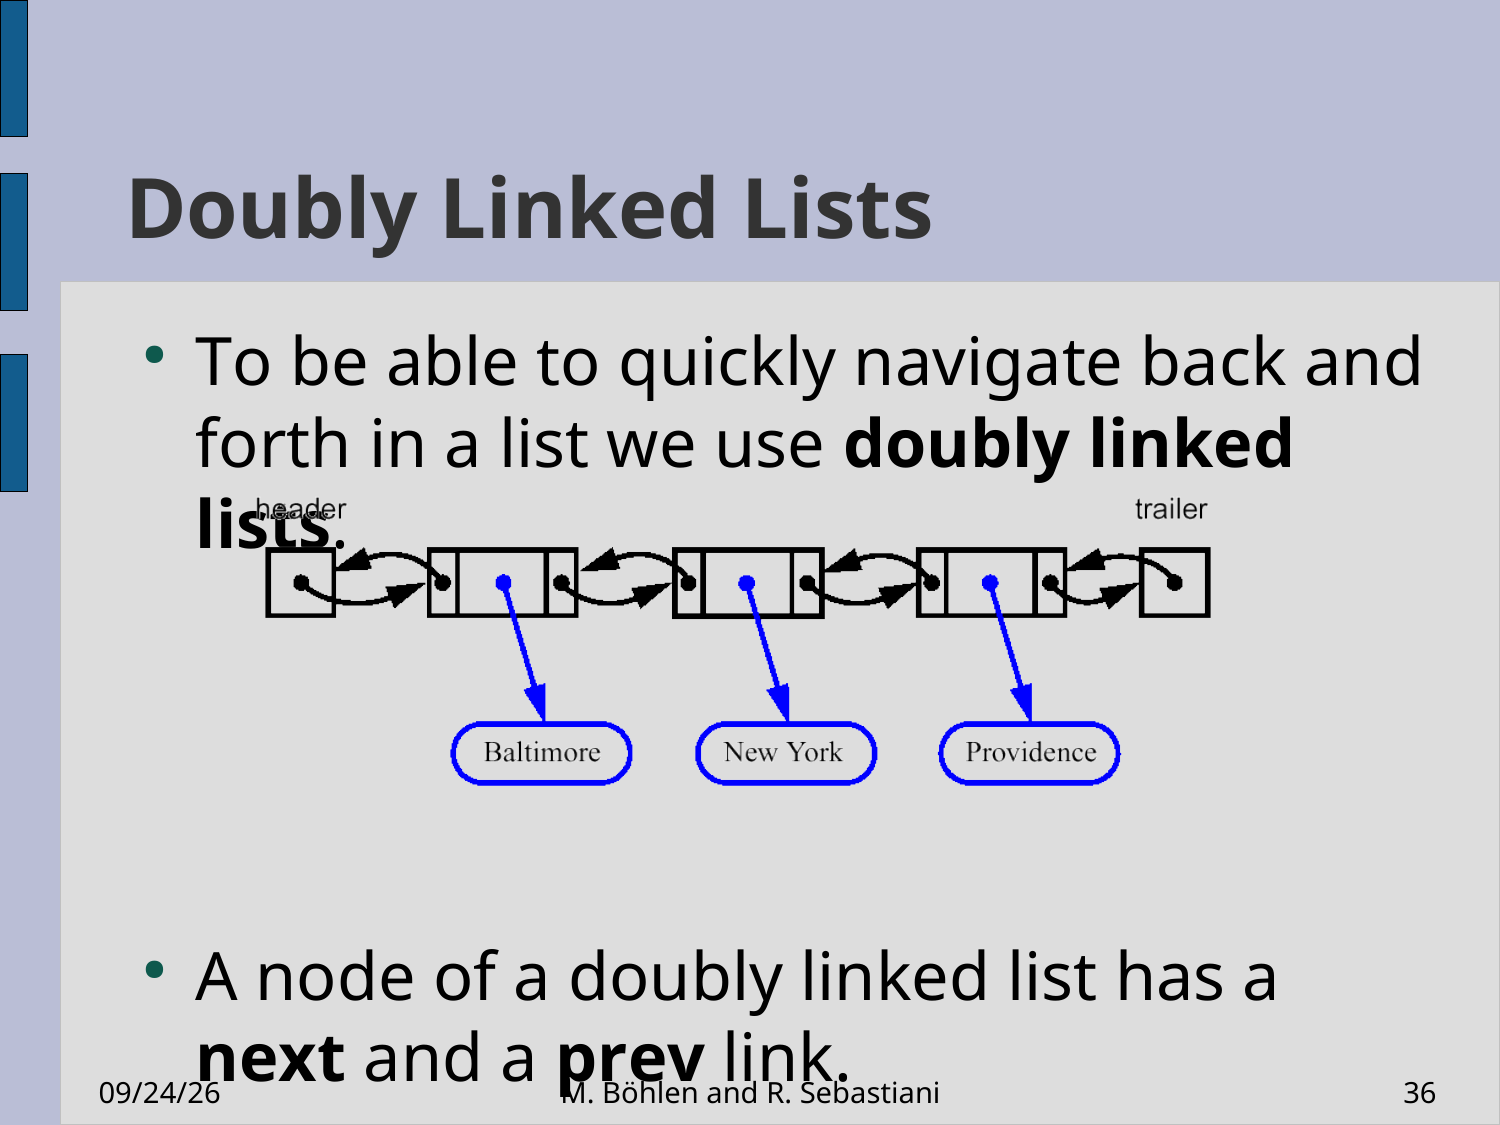

# Doubly Linked Lists
To be able to quickly navigate back and forth in a list we use doubly linked lists.
A node of a doubly linked list has a next and a prev link.
M. Böhlen and R. Sebastiani
36